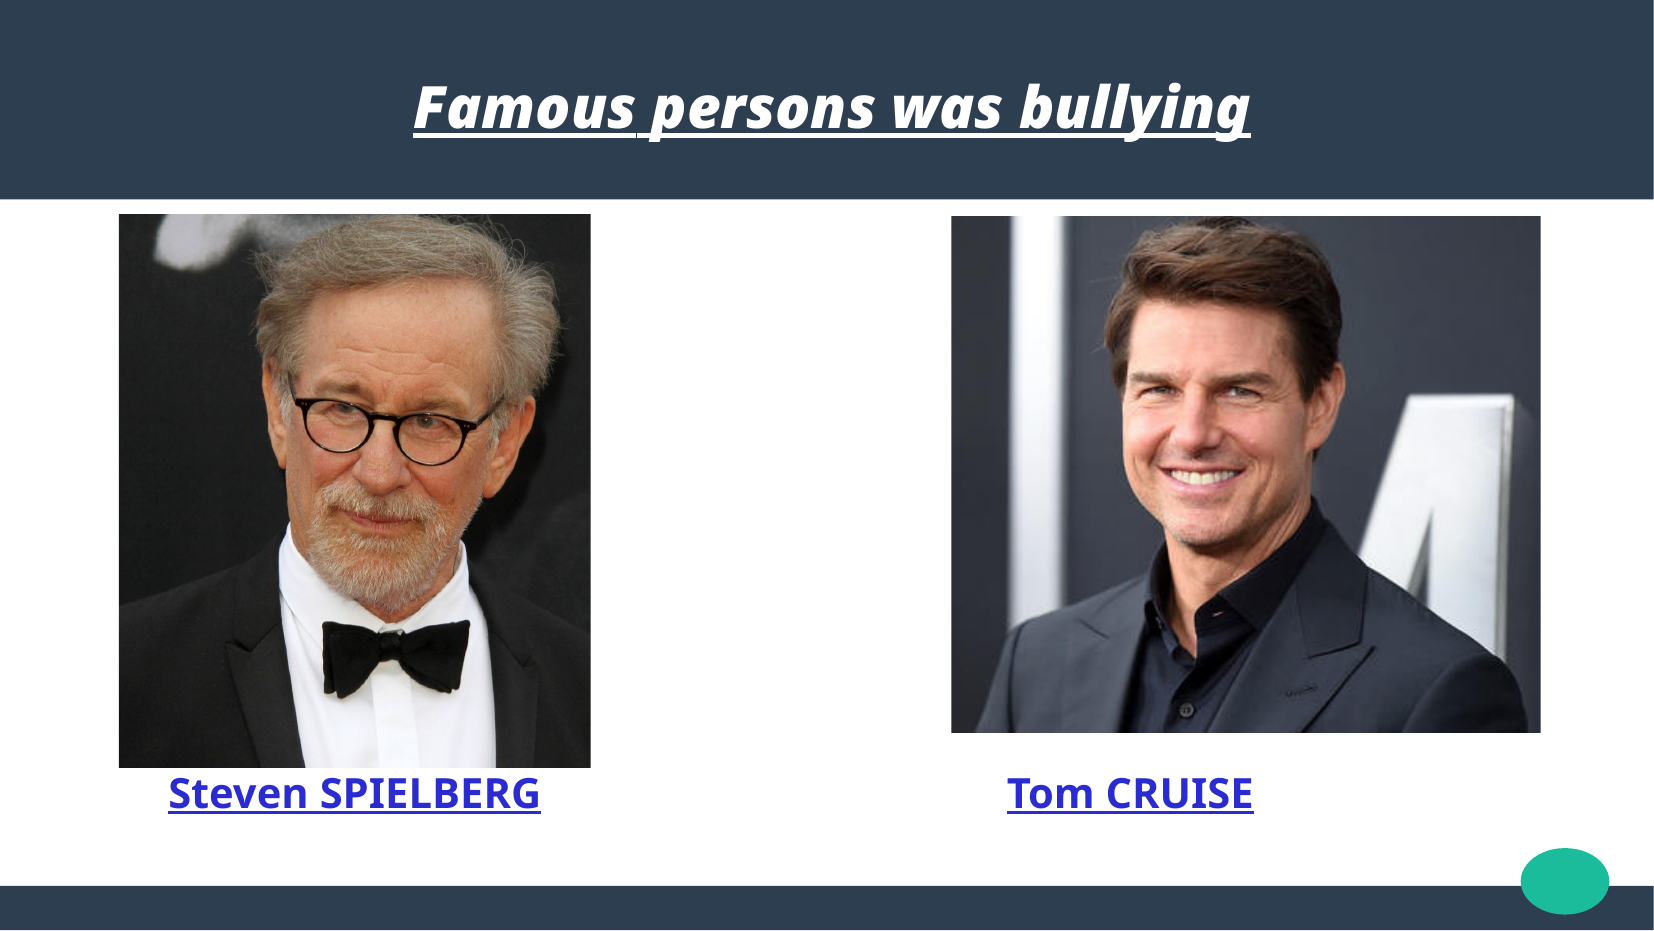

# Famous persons was bullying
Steven SPIELBERG
Tom CRUISE